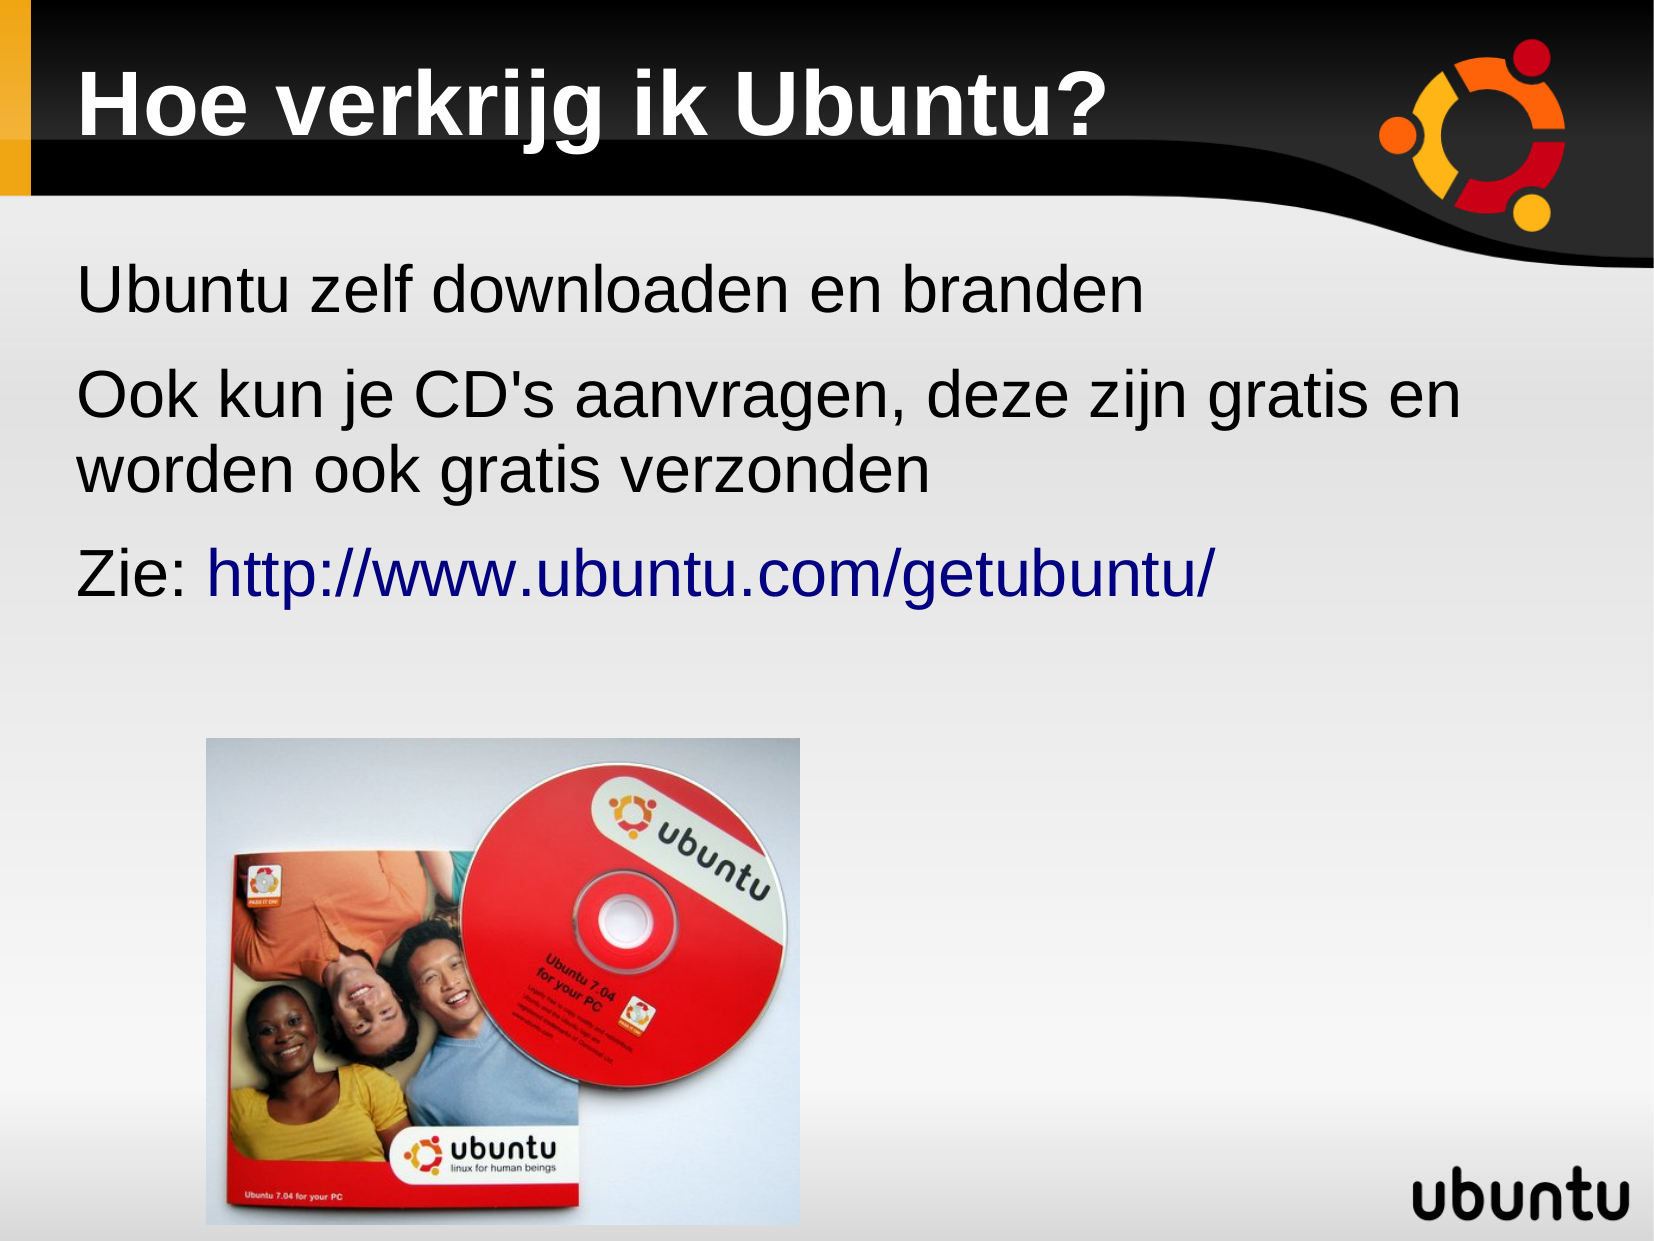

# Hoe verkrijg ik Ubuntu?
Ubuntu zelf downloaden en branden
Ook kun je CD's aanvragen, deze zijn gratis en worden ook gratis verzonden
Zie: http://www.ubuntu.com/getubuntu/